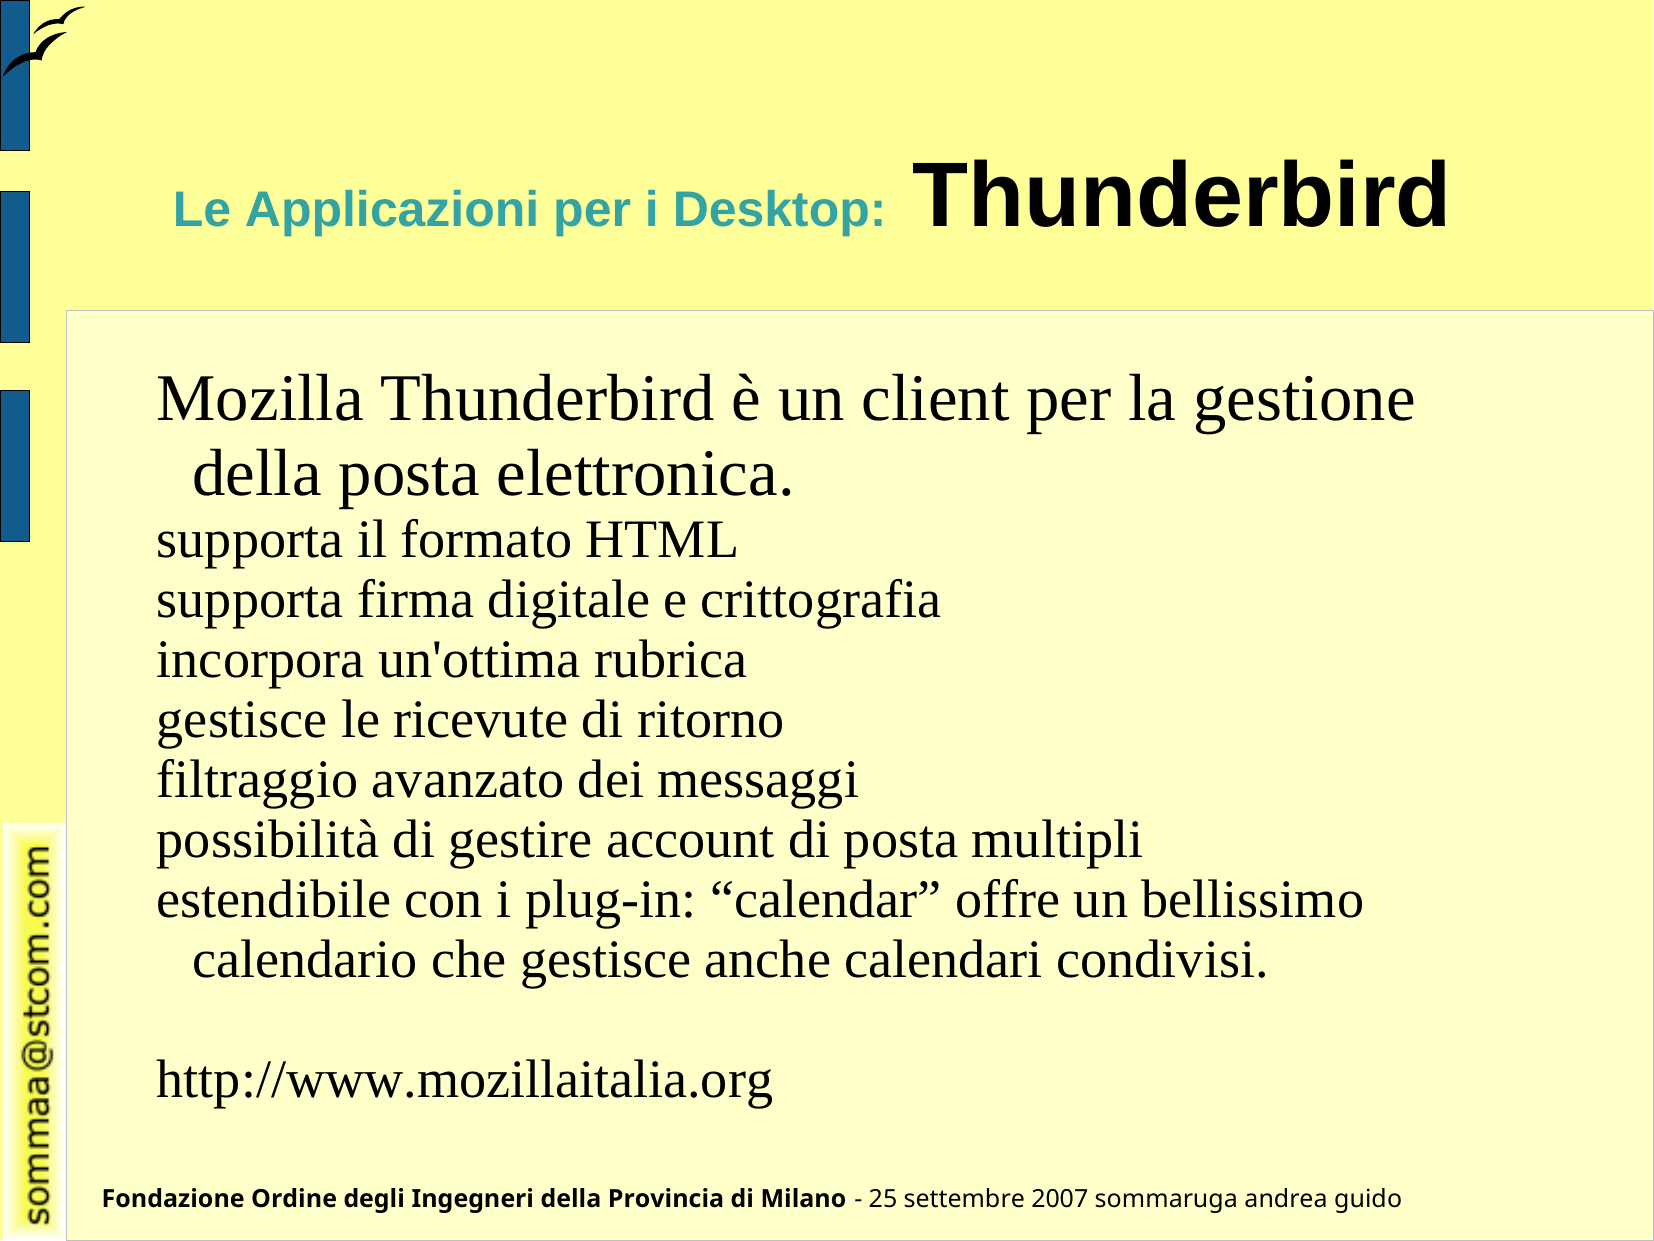

# Le Applicazioni per i Desktop: Thunderbird
Mozilla Thunderbird è un client per la gestione della posta elettronica.
supporta il formato HTML
supporta firma digitale e crittografia
incorpora un'ottima rubrica
gestisce le ricevute di ritorno
filtraggio avanzato dei messaggi
possibilità di gestire account di posta multipli
estendibile con i plug-in: “calendar” offre un bellissimo calendario che gestisce anche calendari condivisi.
http://www.mozillaitalia.org